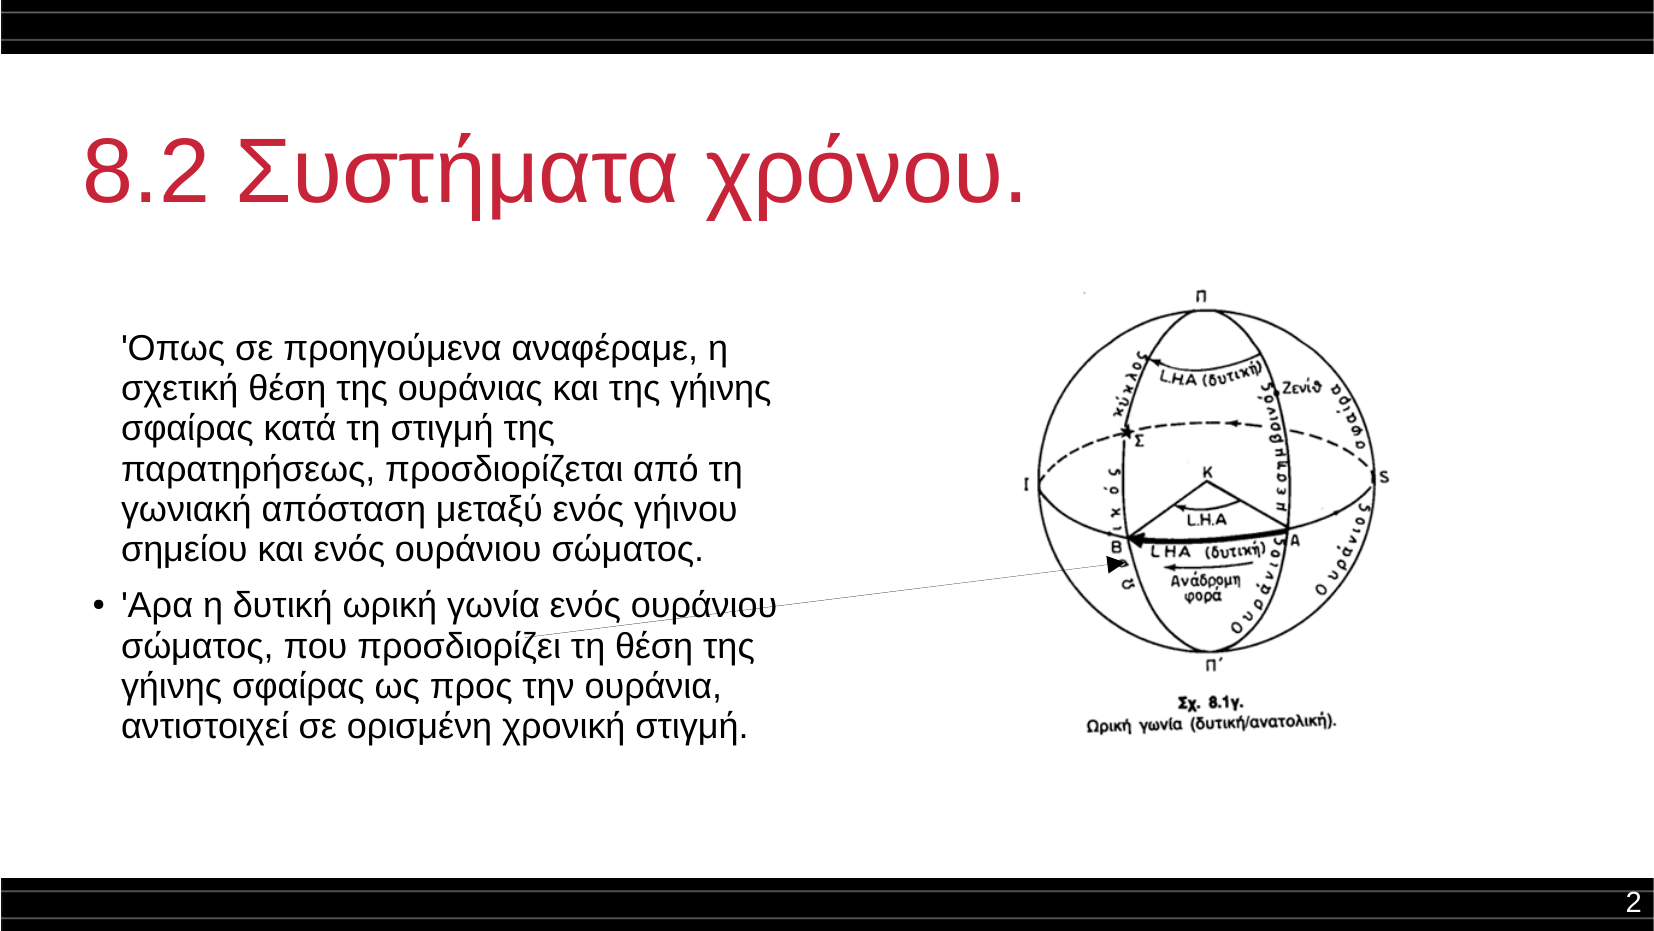

# 8.2 Συστήματα χρόνου.
'Οπως σε προηγούμενα αναφέραμε, η σχετική θέση της ουράνιας και της γήινης σφαίρας κατά τη στιγμή της παρατηρήσεως, προσδιορίζεται από τη γωνιακή απόσταση μεταξύ ενός γήινου σημείου και ενός ουράνιου σώματος.
'Αρα η δυτική ωρική γωνία ενός ουράνιου σώματος, που προσδιορίζει τη θέση της γήινης σφαίρας ως προς την ουράνια, αντιστοιχεί σε ορισμένη χρονική στιγμή.